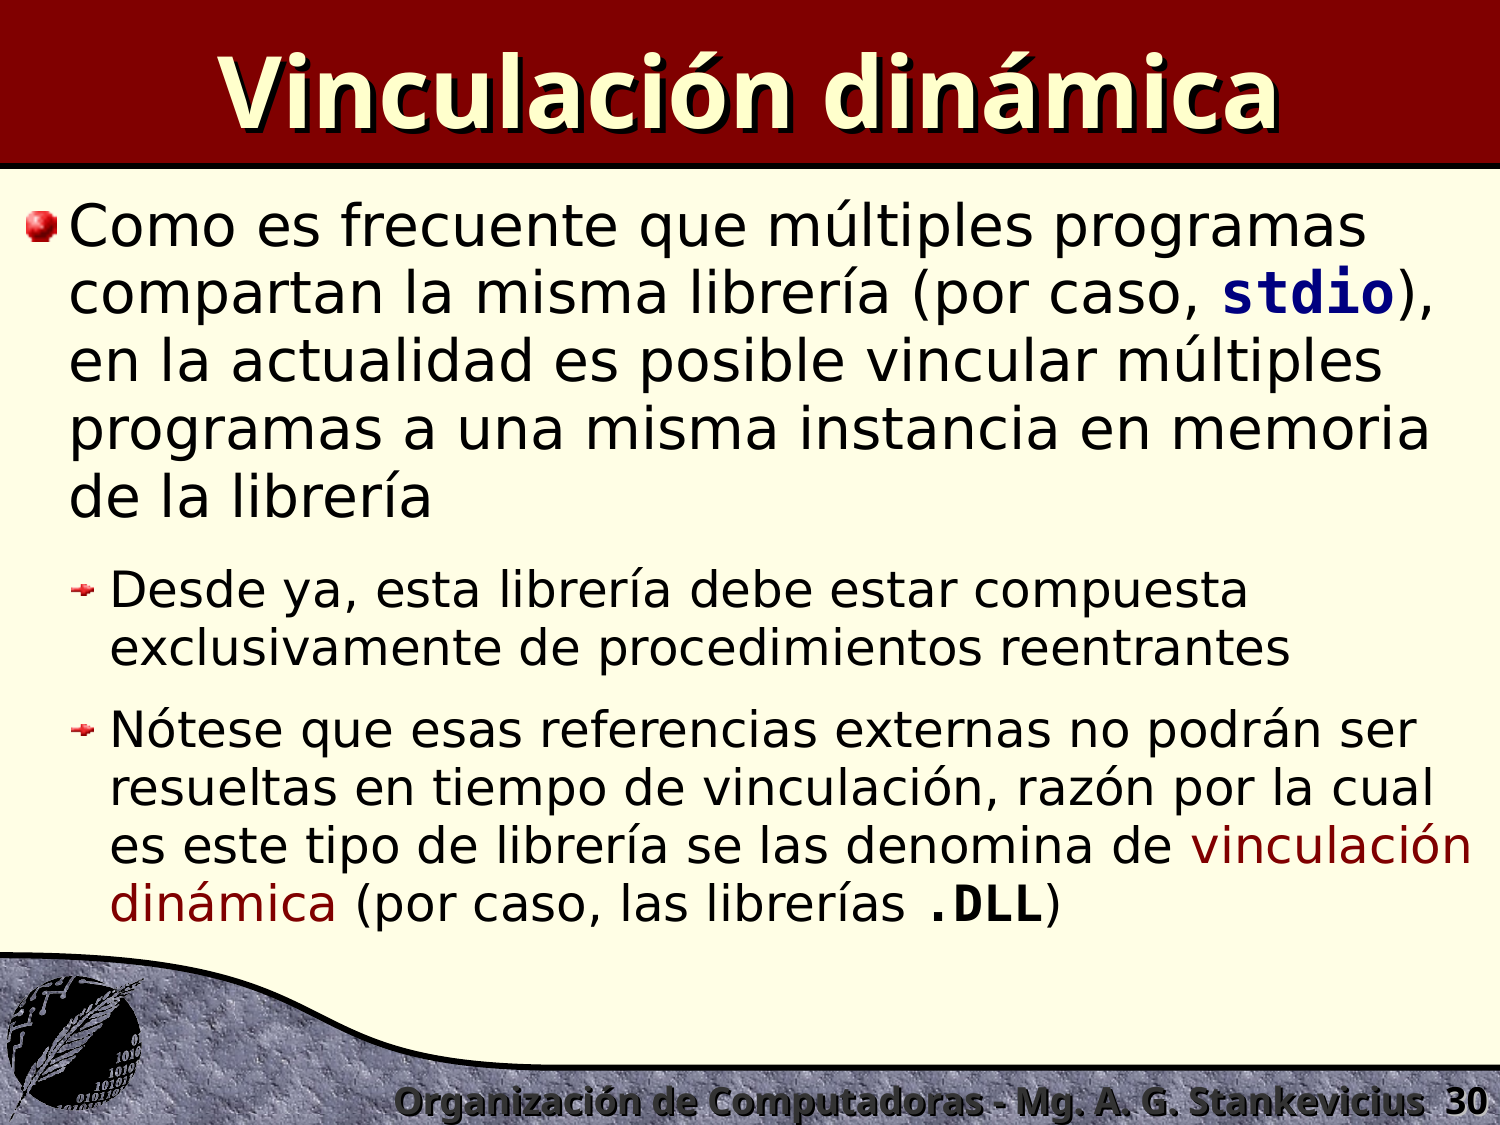

# Vinculación dinámica
Como es frecuente que múltiples programas compartan la misma librería (por caso, stdio), en la actualidad es posible vincular múltiples programas a una misma instancia en memoria de la librería
Desde ya, esta librería debe estar compuesta exclusivamente de procedimientos reentrantes
Nótese que esas referencias externas no podrán ser resueltas en tiempo de vinculación, razón por la cual es este tipo de librería se las denomina de vinculación dinámica (por caso, las librerías .DLL)
30